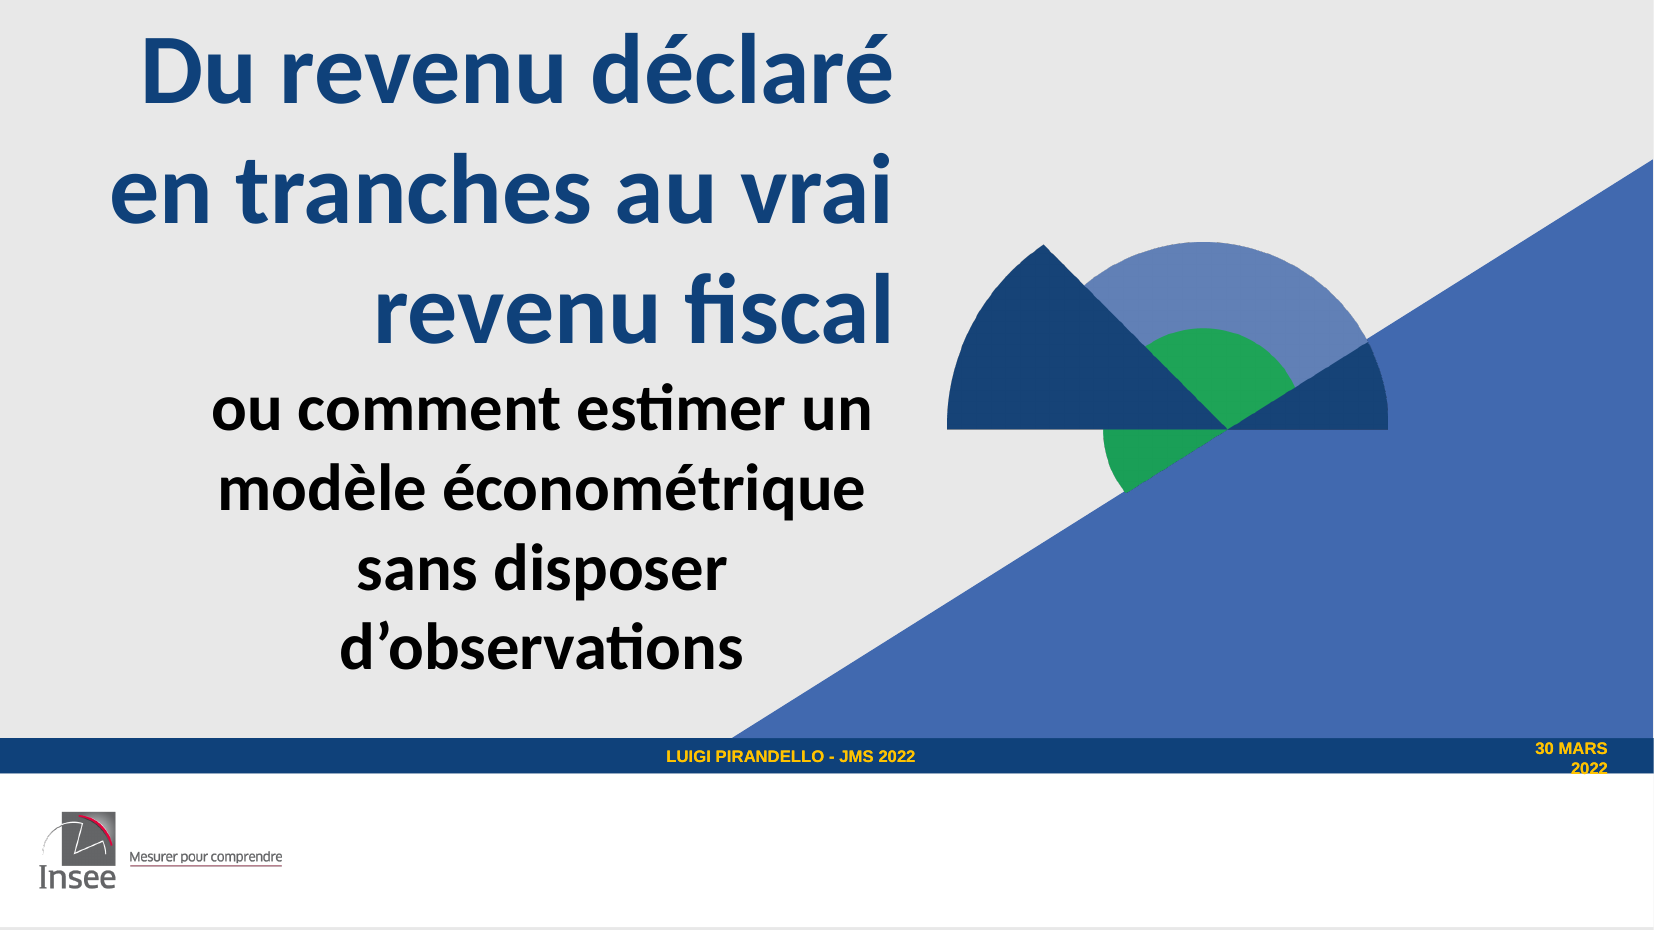

# Du revenu déclaré en tranches au vrai revenu fiscal
ou comment estimer un modèle économétrique sans disposer d’observations
LUIGI PIRANDELLO - JMS 2022
LUIGI PIRANDELLO - JMS 2022
30 Mars 2022
30 MARS 2022